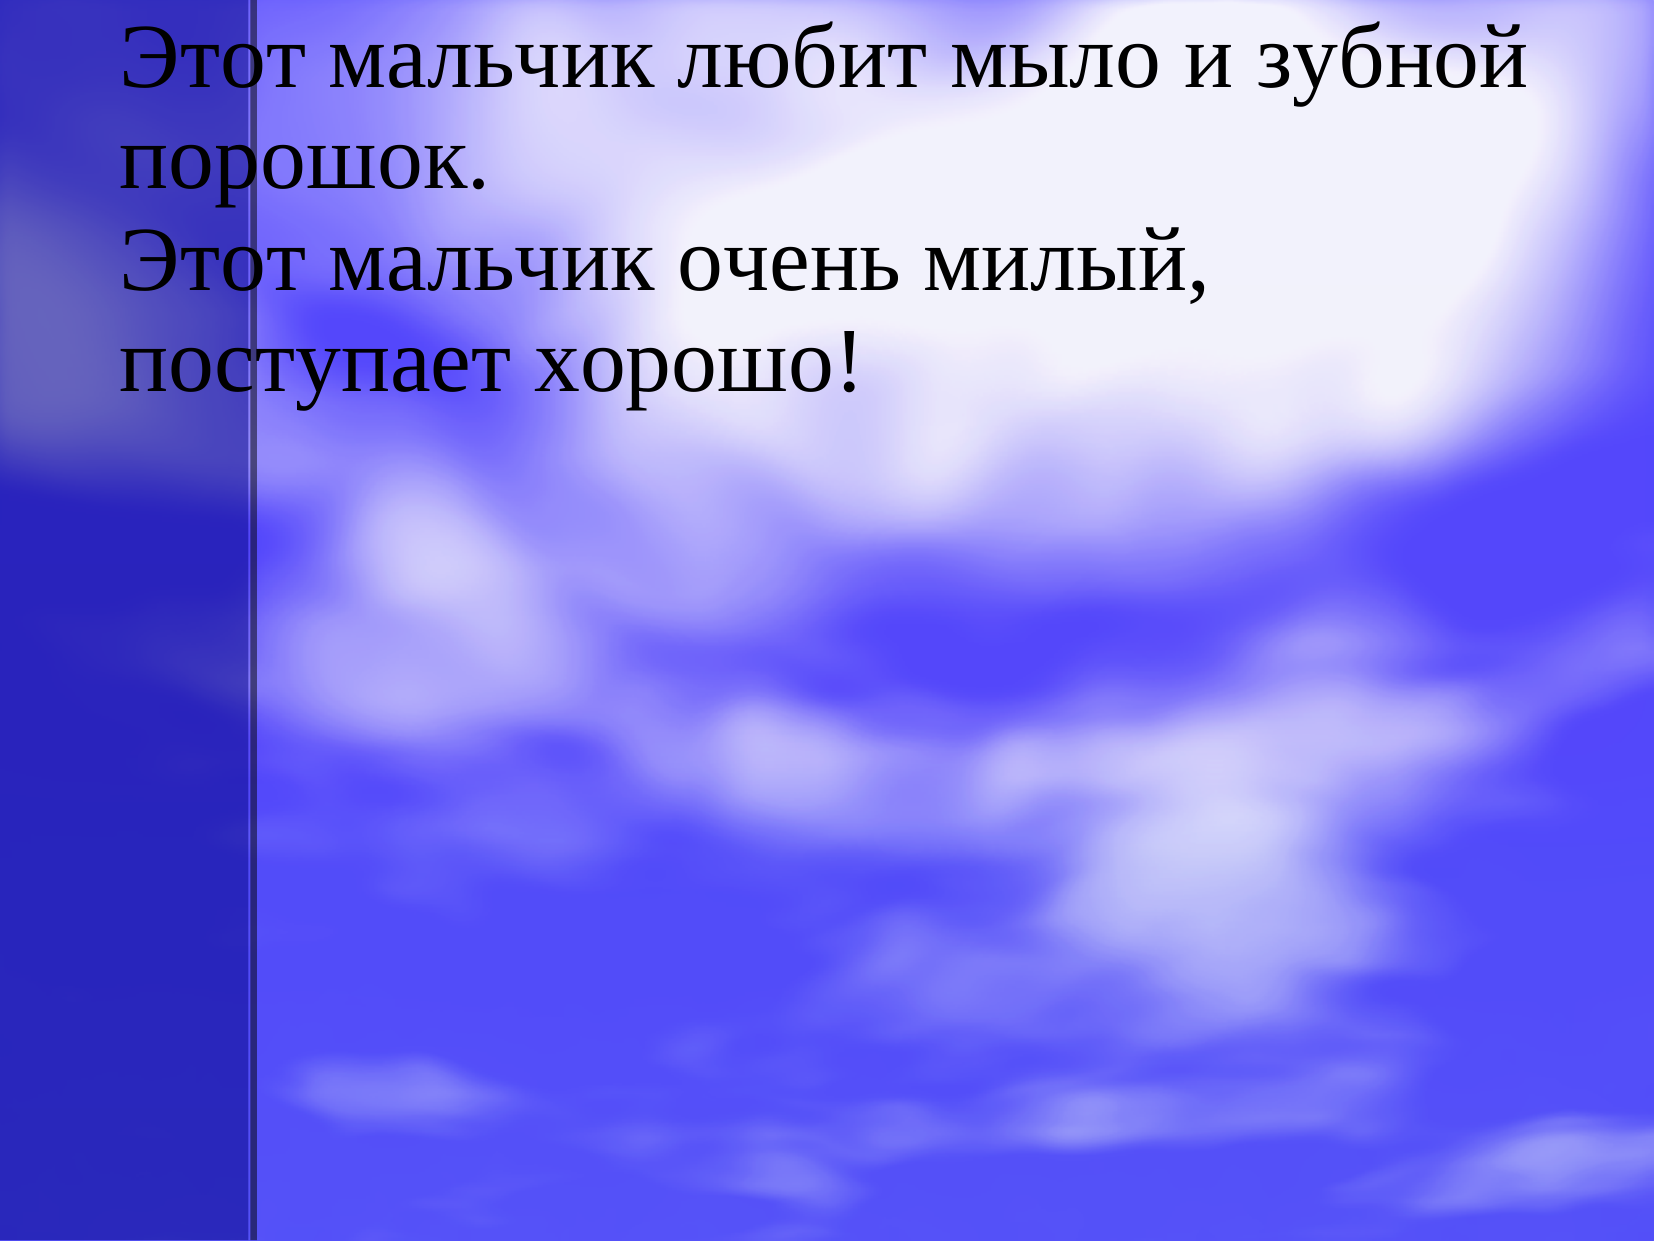

# Этот мальчик любит мыло и зубной порошок. Этот мальчик очень милый, поступает хорошо!